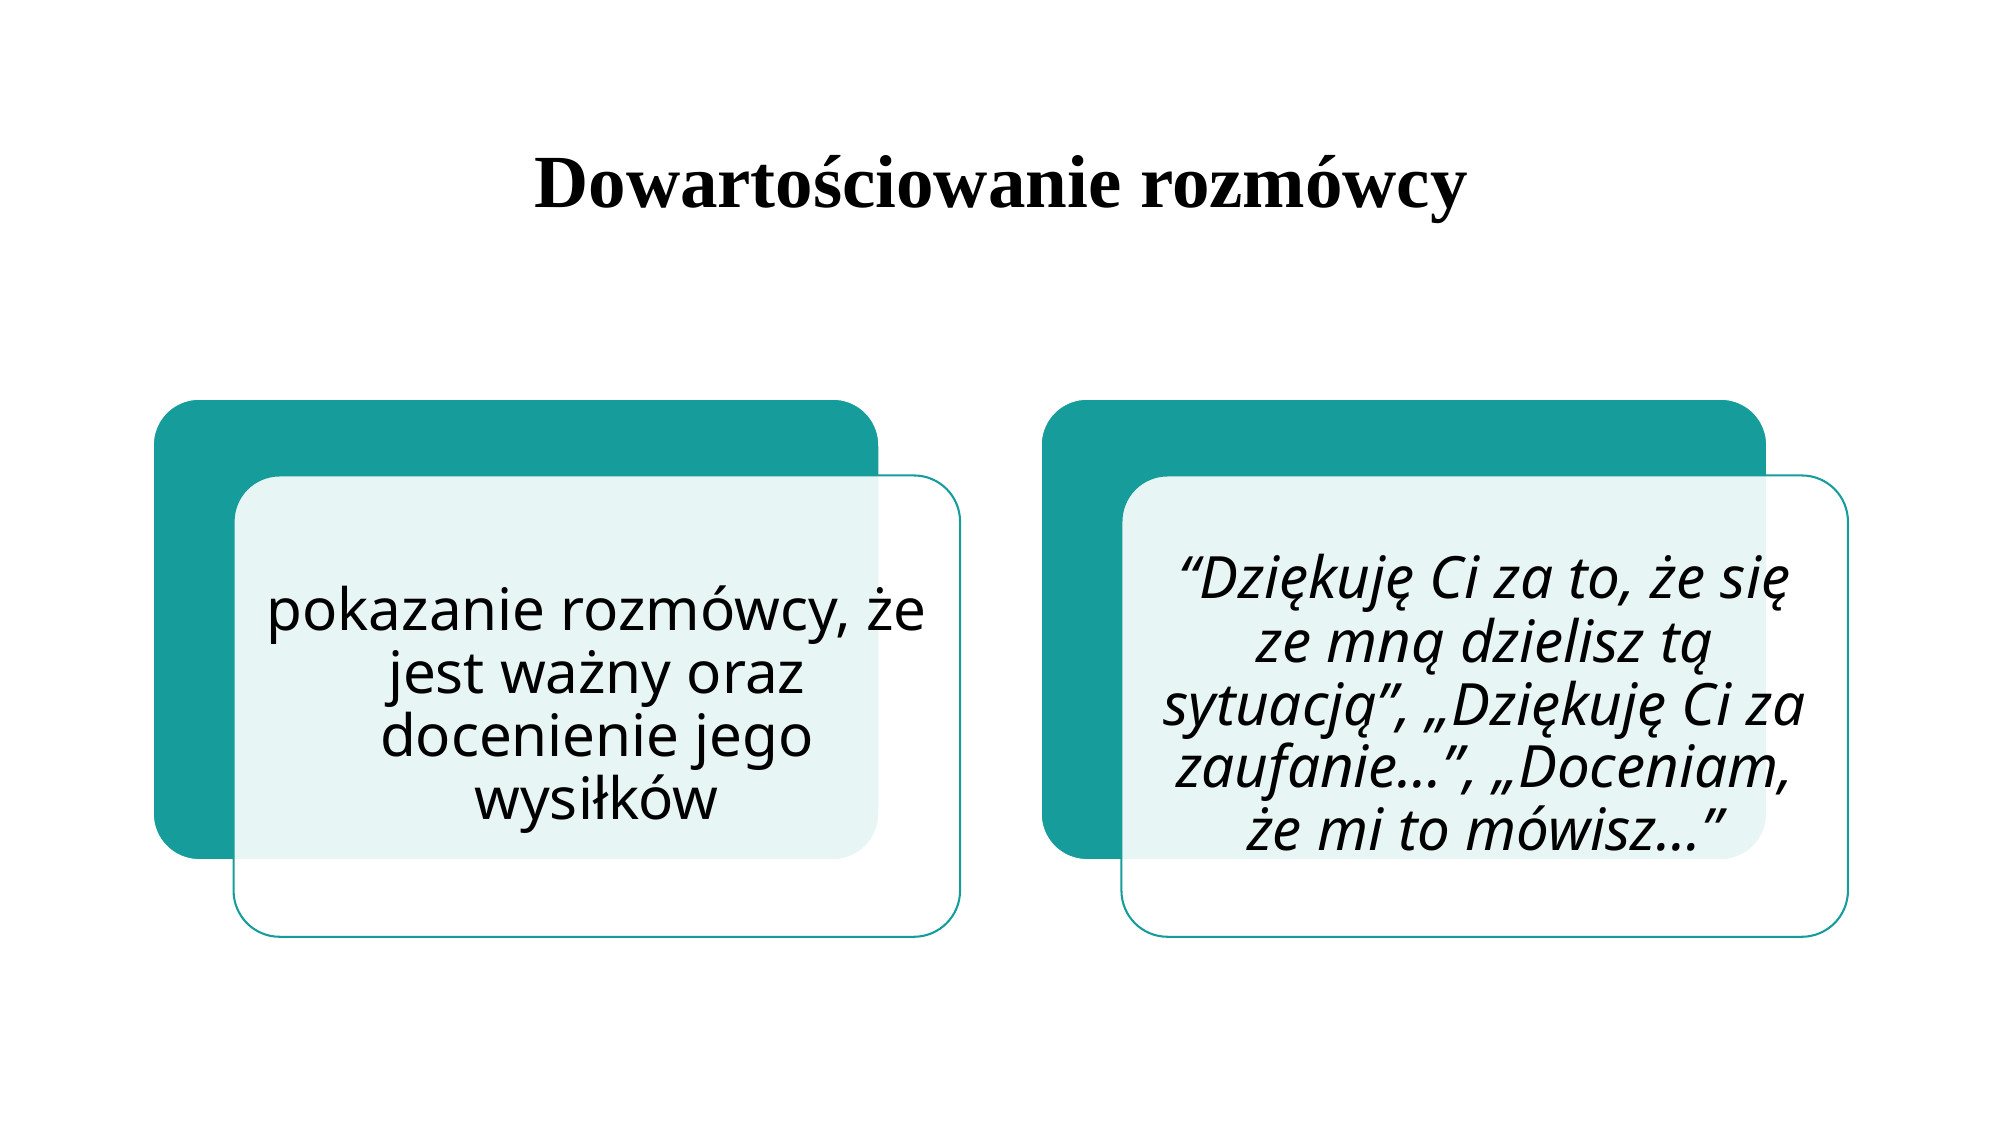

# Dowartościowanie rozmówcy
pokazanie rozmówcy, że jest ważny oraz docenienie jego wysiłków
“Dziękuję Ci za to, że się ze mną dzielisz tą sytuacją”, „Dziękuję Ci za zaufanie…”, „Doceniam, że mi to mówisz…”